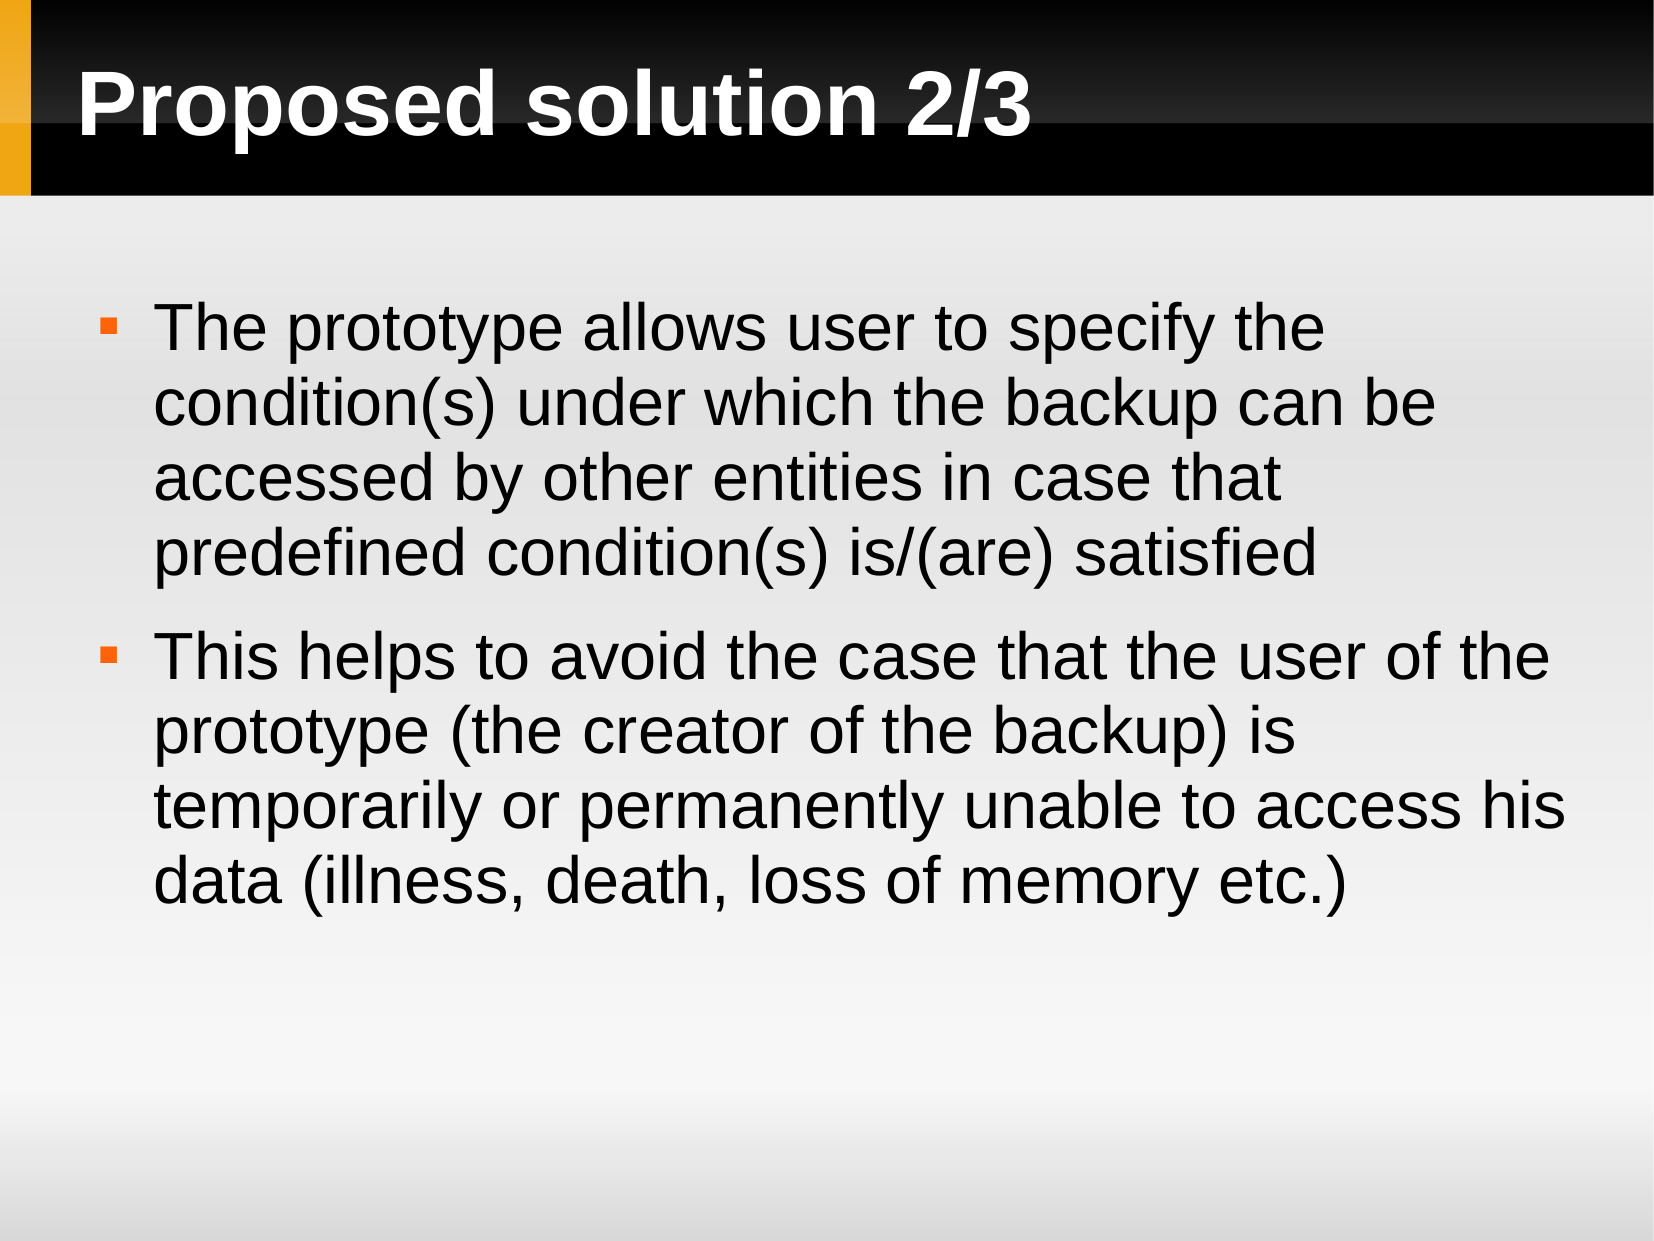

# Proposed solution 2/3
The prototype allows user to specify the condition(s) under which the backup can be accessed by other entities in case that predefined condition(s) is/(are) satisfied
This helps to avoid the case that the user of the prototype (the creator of the backup) is temporarily or permanently unable to access his data (illness, death, loss of memory etc.)